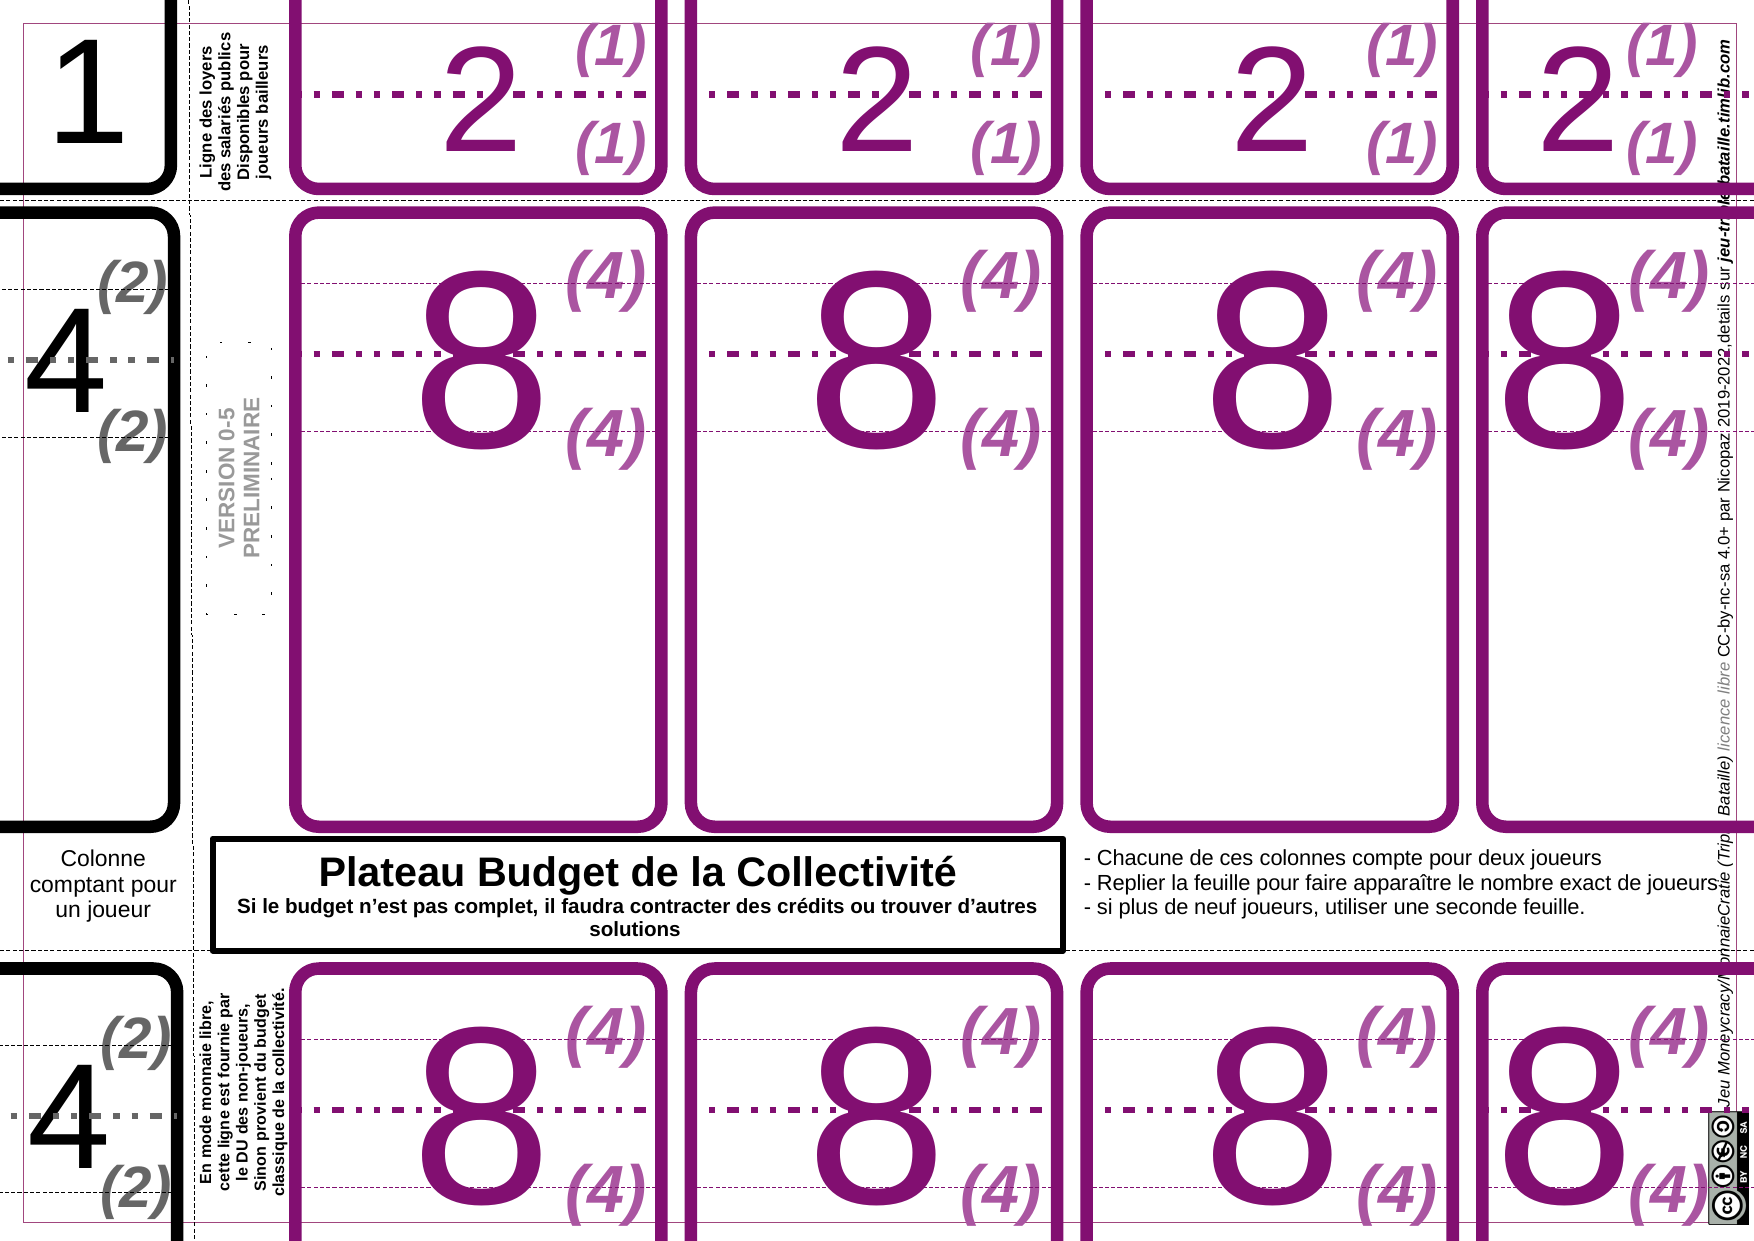

1
2
2
2
 2
(1)
(1)
(1)
(1)
(1)
(1)
(1)
(1)
(1)
(1)
Découper ici si jeux avec liasses de cartes non colorées, et supprimer le haut.
(1)
(1)
(1)
(1)
(1)
(1)
(1)
(1)
Ligne des loyers
des salariés publics
Disponibles pour joueurs bailleurs
 4
8
8
8
8
(4)
(4)
(4)
(4)
(4)
(4)
(4)
(4)
(2)
(2)
VERSION 0-5
PRELIMINAIRE
VERSION 0-5 PRELIMINAIRE
Colonne comptant pour un joueur
Plateau Budget de la Collectivité
Si le budget n’est pas complet, il faudra contracter des crédits ou trouver d’autres solutions
- Chacune de ces colonnes compte pour deux joueurs
- Replier la feuille pour faire apparaître le nombre exact de joueurs
- si plus de neuf joueurs, utiliser une seconde feuille.
# 4
8
8
8
8
2
(4)
(4)
(4)
(4)
(4)
(4)
(4)
(4)
(1)
(1)
(2)
(2)
En mode monnaie libre,
cette ligne est fournie par
le DU des non-joueurs,
Sinon provient du budget classique de la collectivité.